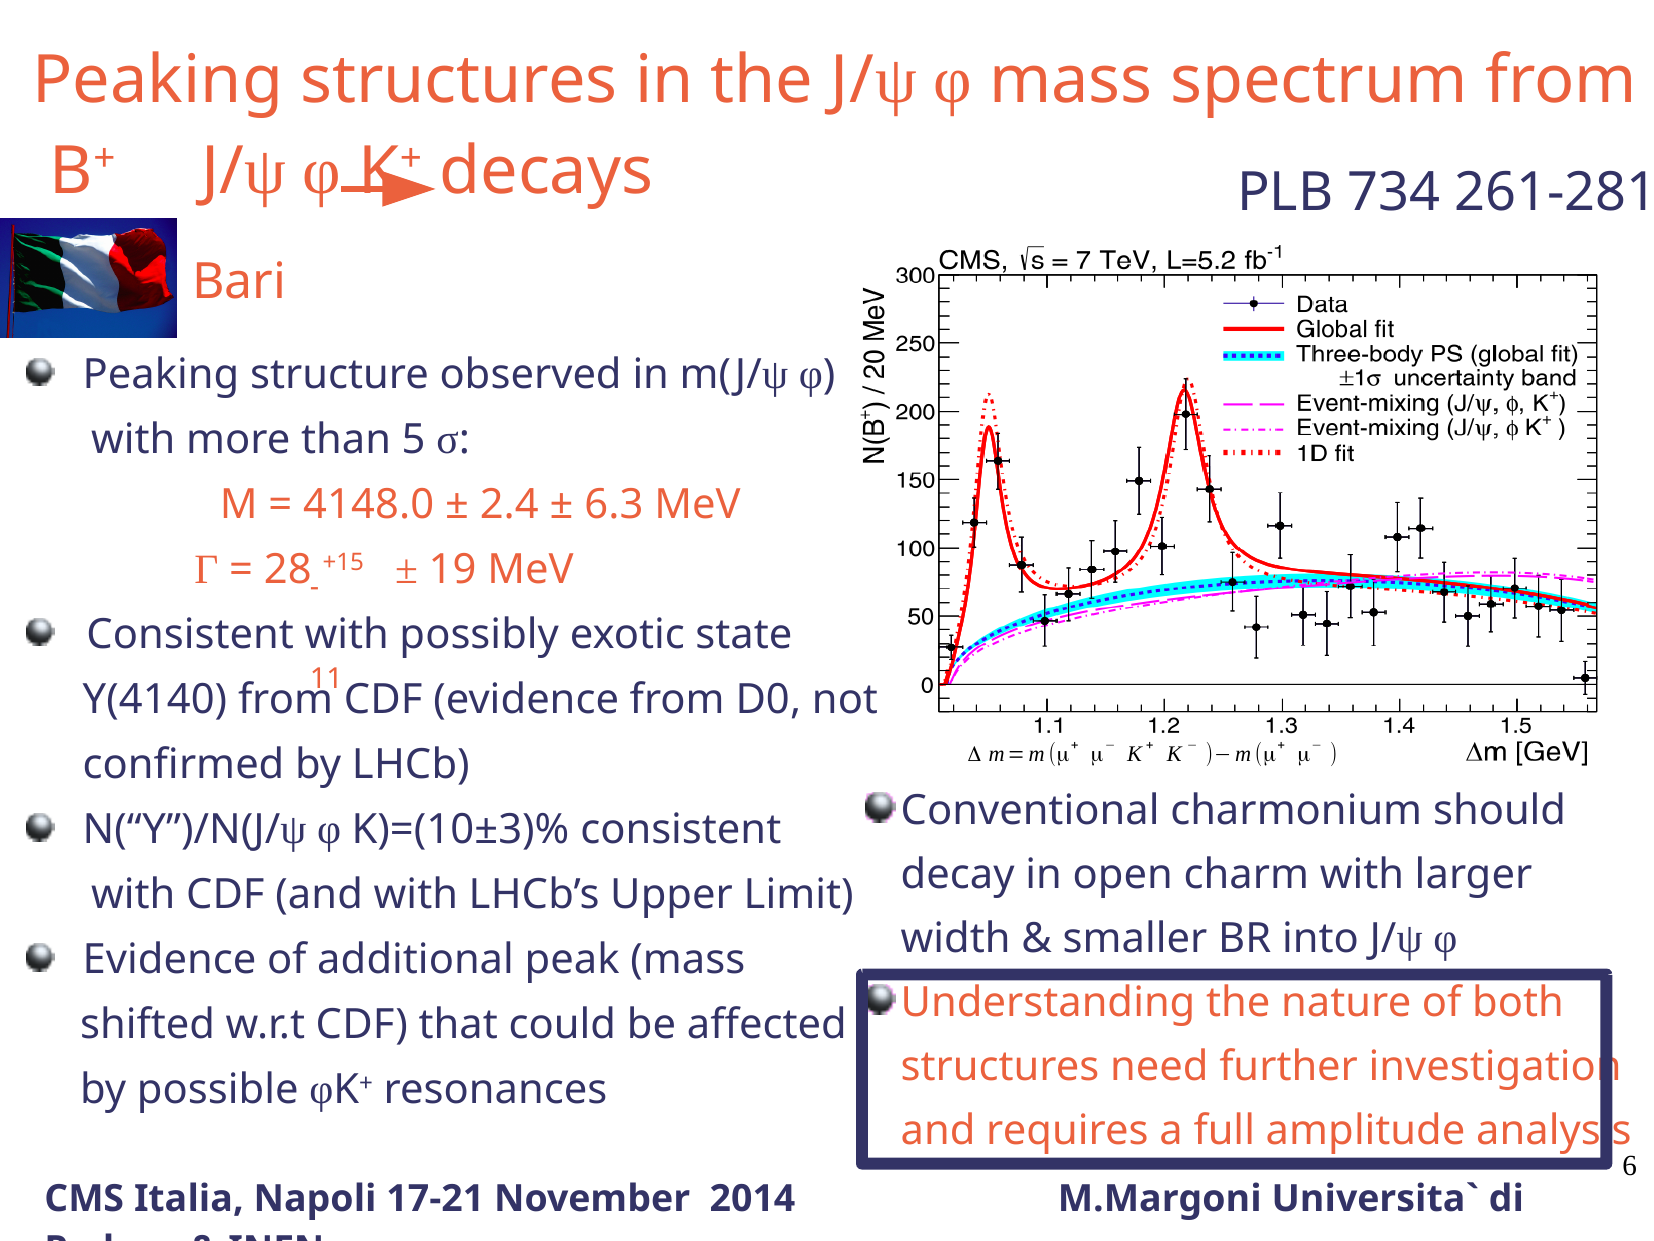

Peaking structures in the J/ψ φ mass spectrum from B+ J/ψ φ K+ decays
PLB 734 261-281
Bari
Peaking structure observed in m(J/ψ φ)
 with more than 5 σ:
 M = 4148.0 ± 2.4 ± 6.3 MeV
 Γ = 28 +15 ± 19 MeV
 Consistent with possibly exotic state Y(4140) from CDF (evidence from D0, not confirmed by LHCb)
N(“Y”)/N(J/ψ φ K)=(10±3)% consistent
 with CDF (and with LHCb’s Upper Limit)
Evidence of additional peak (mass
 shifted w.r.t CDF) that could be affected
 by possible φK+ resonances
-11
Conventional charmonium should decay in open charm with larger width & smaller BR into J/ψ φ
Understanding the nature of both structures need further investigation and requires a full amplitude analysis
CMS Italia, Napoli 17-21 November 2014 M.Margoni Universita` di Padova & INFN